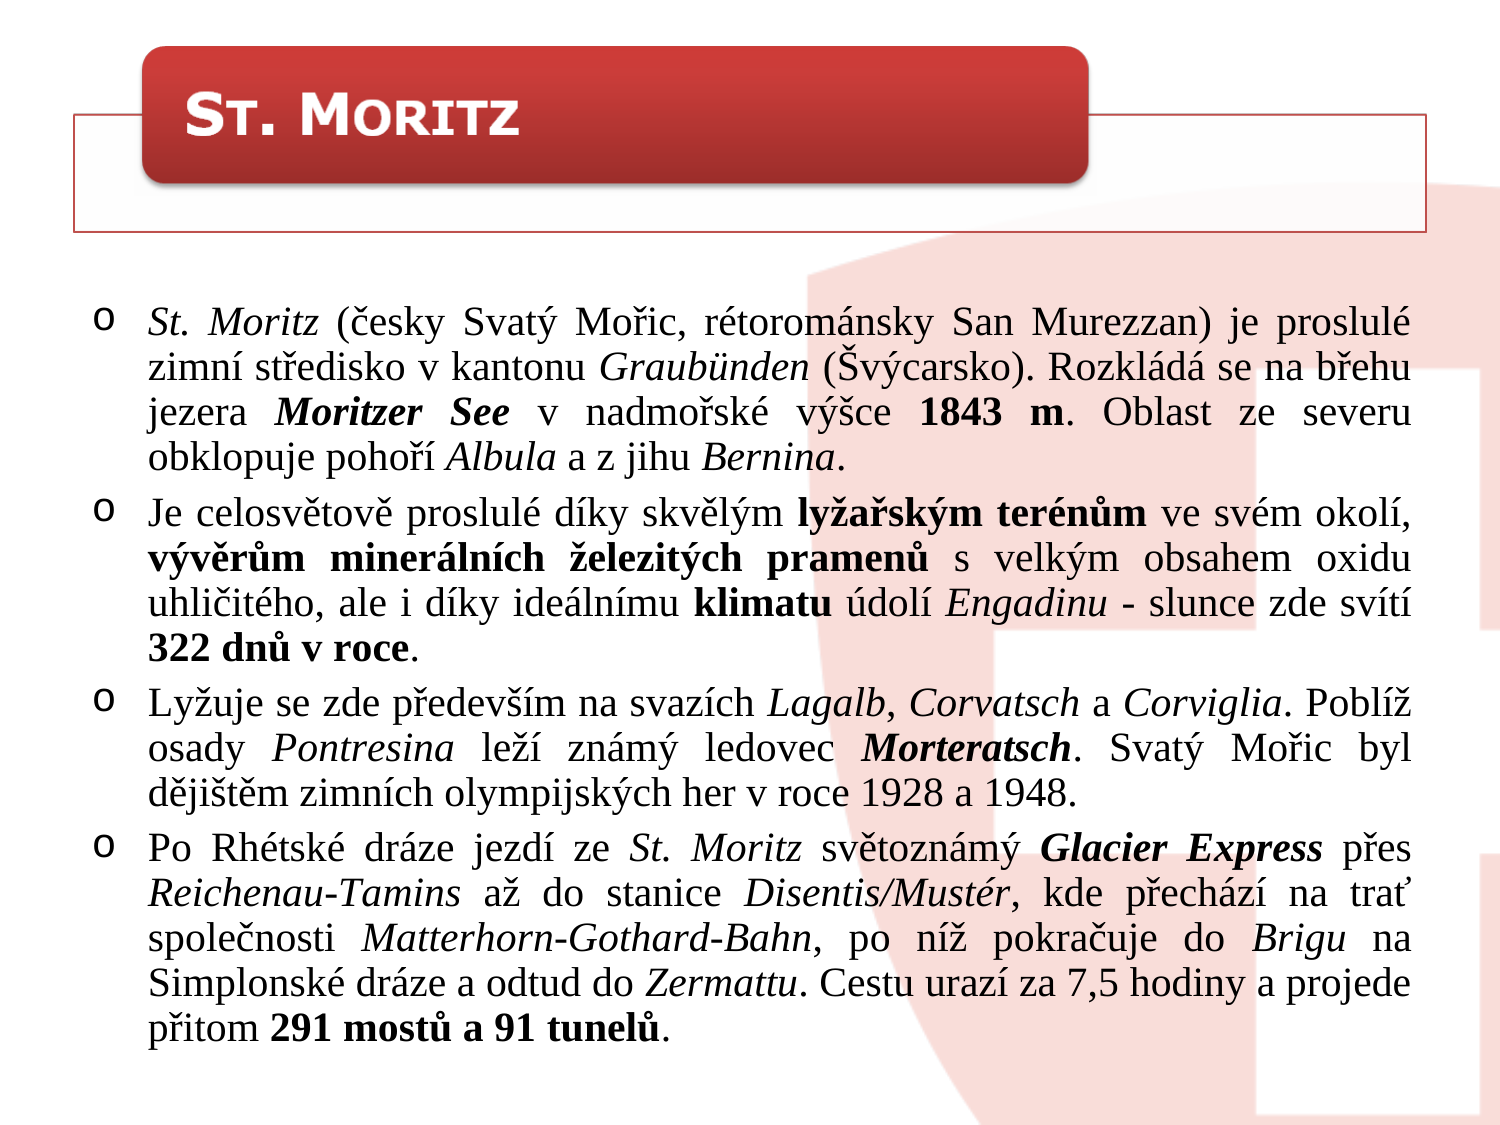

St. Moritz (česky Svatý Mořic, rétorománsky San Murezzan) je proslulé zimní středisko v kantonu Graubünden (Švýcarsko). Rozkládá se na břehu jezera Moritzer See v nadmořské výšce 1843 m. Oblast ze severu obklopuje pohoří Albula a z jihu Bernina.
Je celosvětově proslulé díky skvělým lyžařským terénům ve svém okolí, vývěrům minerálních železitých pramenů s velkým obsahem oxidu uhličitého, ale i díky ideálnímu klimatu údolí Engadinu - slunce zde svítí 322 dnů v roce.
Lyžuje se zde především na svazích Lagalb, Corvatsch a Corviglia. Poblíž osady Pontresina leží známý ledovec Morteratsch. Svatý Mořic byl dějištěm zimních olympijských her v roce 1928 a 1948.
Po Rhétské dráze jezdí ze St. Moritz světoznámý Glacier Express přes Reichenau-Tamins až do stanice Disentis/Mustér, kde přechází na trať společnosti Matterhorn-Gothard-Bahn, po níž pokračuje do Brigu na Simplonské dráze a odtud do Zermattu. Cestu urazí za 7,5 hodiny a projede přitom 291 mostů a 91 tunelů.